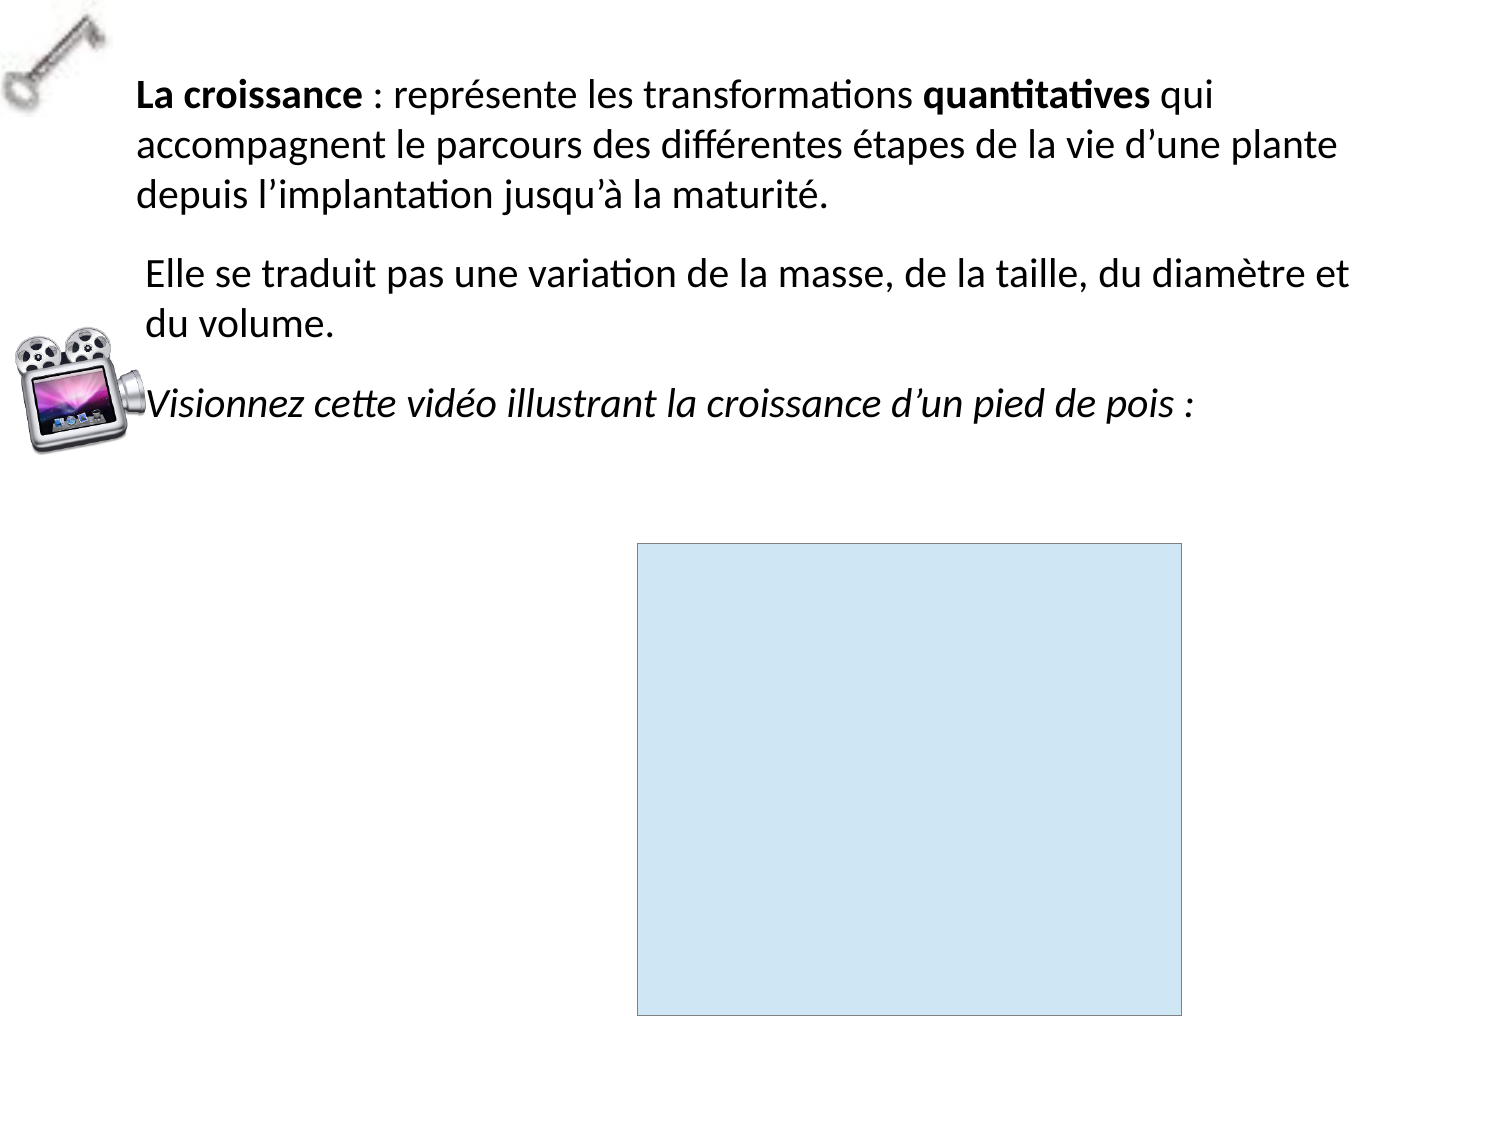

# La croissance : représente les transformations quantitatives qui accompagnent le parcours des différentes étapes de la vie d’une plante depuis l’implantation jusqu’à la maturité.
Elle se traduit pas une variation de la masse, de la taille, du diamètre et du volume.
Visionnez cette vidéo illustrant la croissance d’un pied de pois :